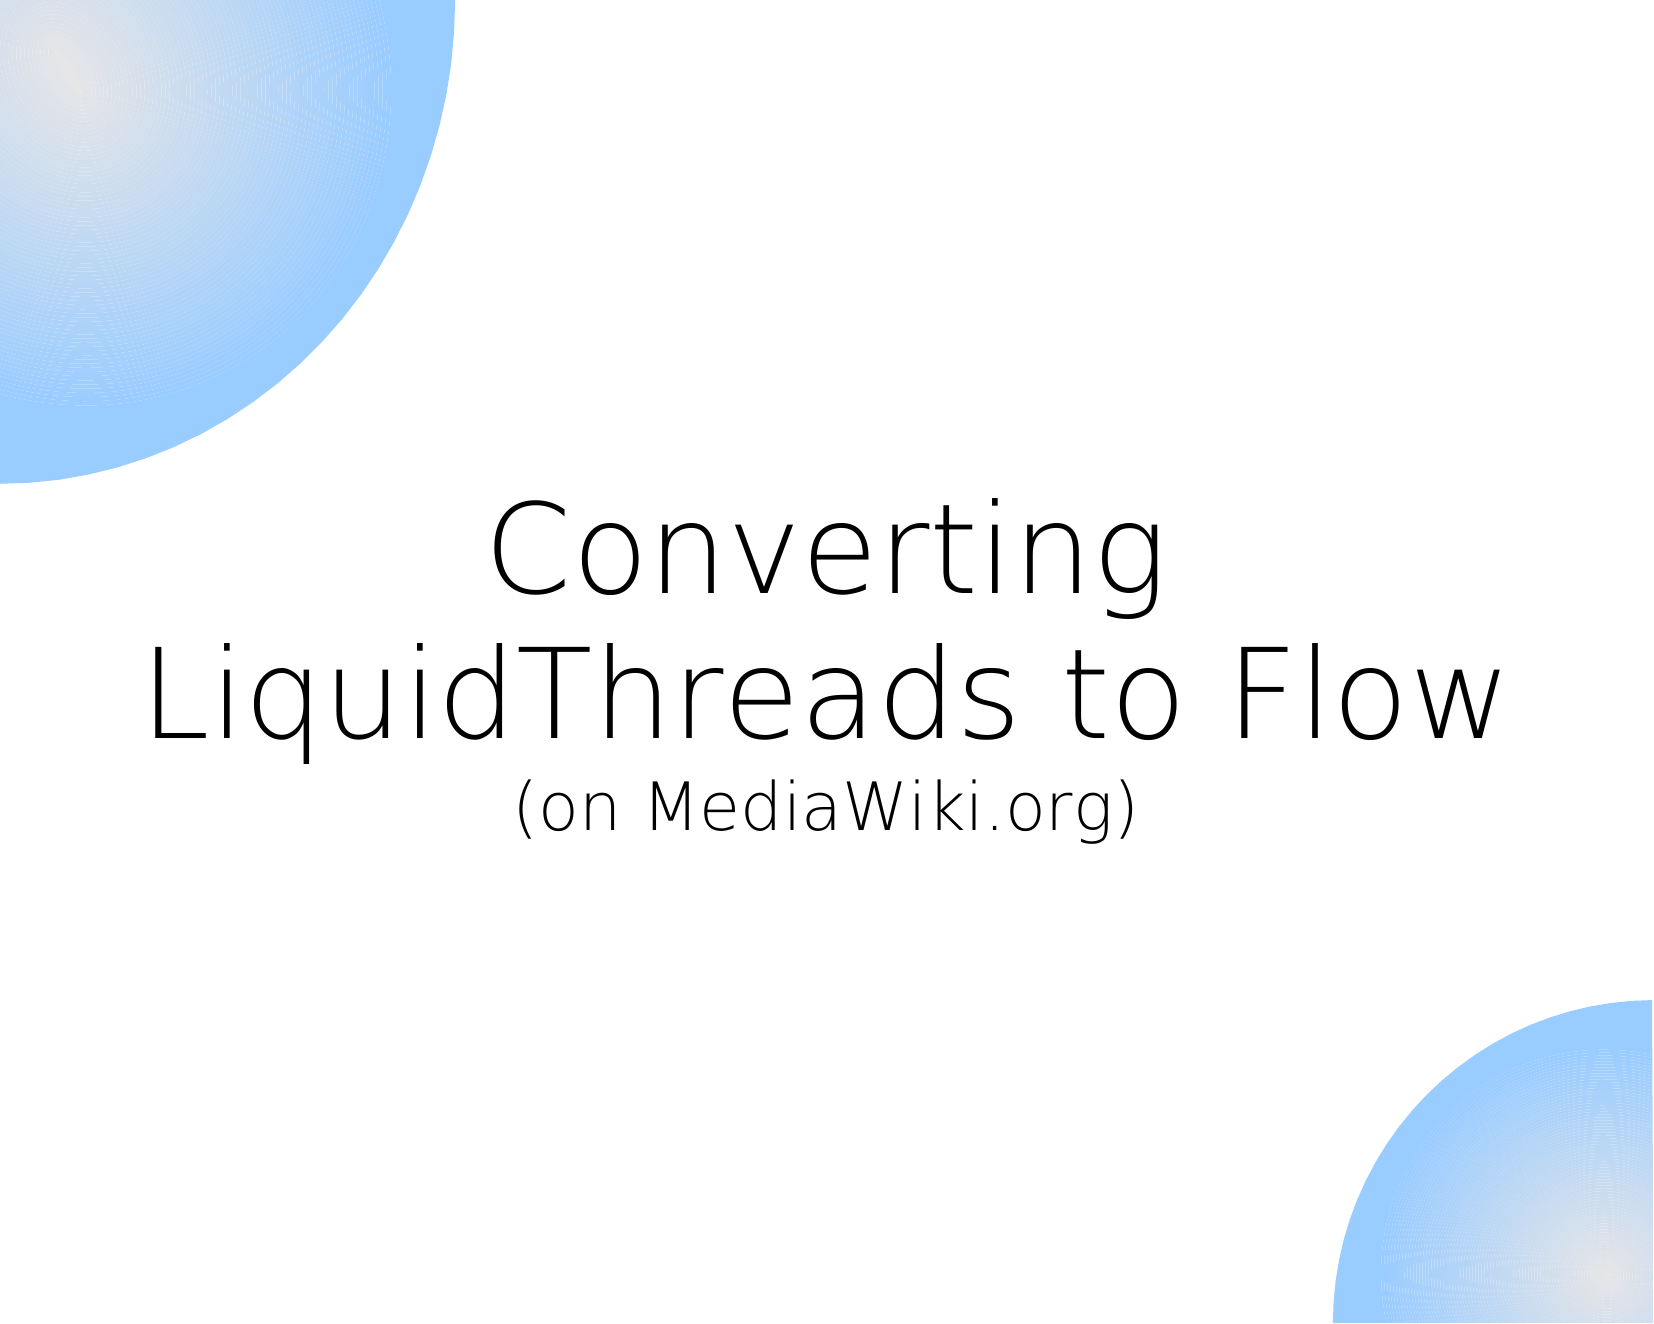

# Converting LiquidThreads to Flow
(on MediaWiki.org)